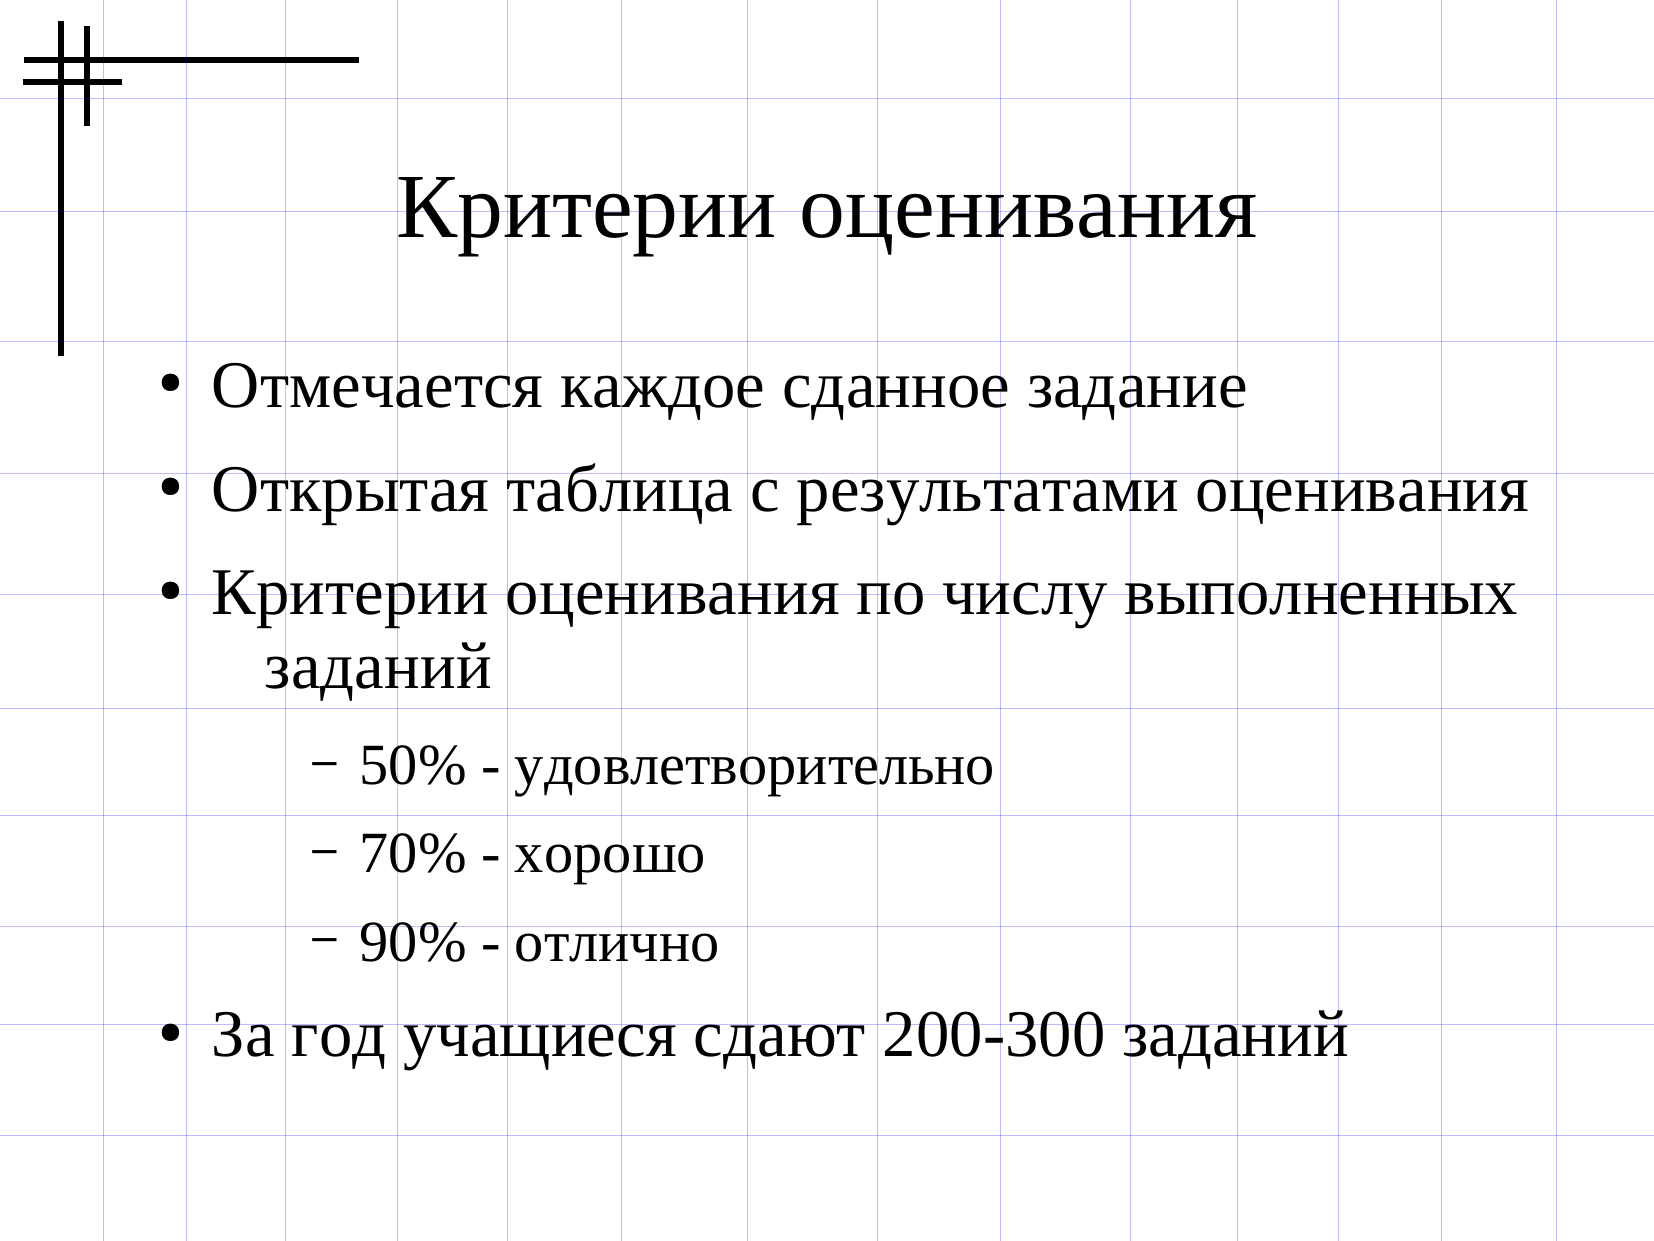

# Критерии оценивания
Отмечается каждое сданное задание
Открытая таблица с результатами оценивания
Критерии оценивания по числу выполненных заданий
50% - удовлетворительно
70% - хорошо
90% - отлично
За год учащиеся сдают 200-300 заданий